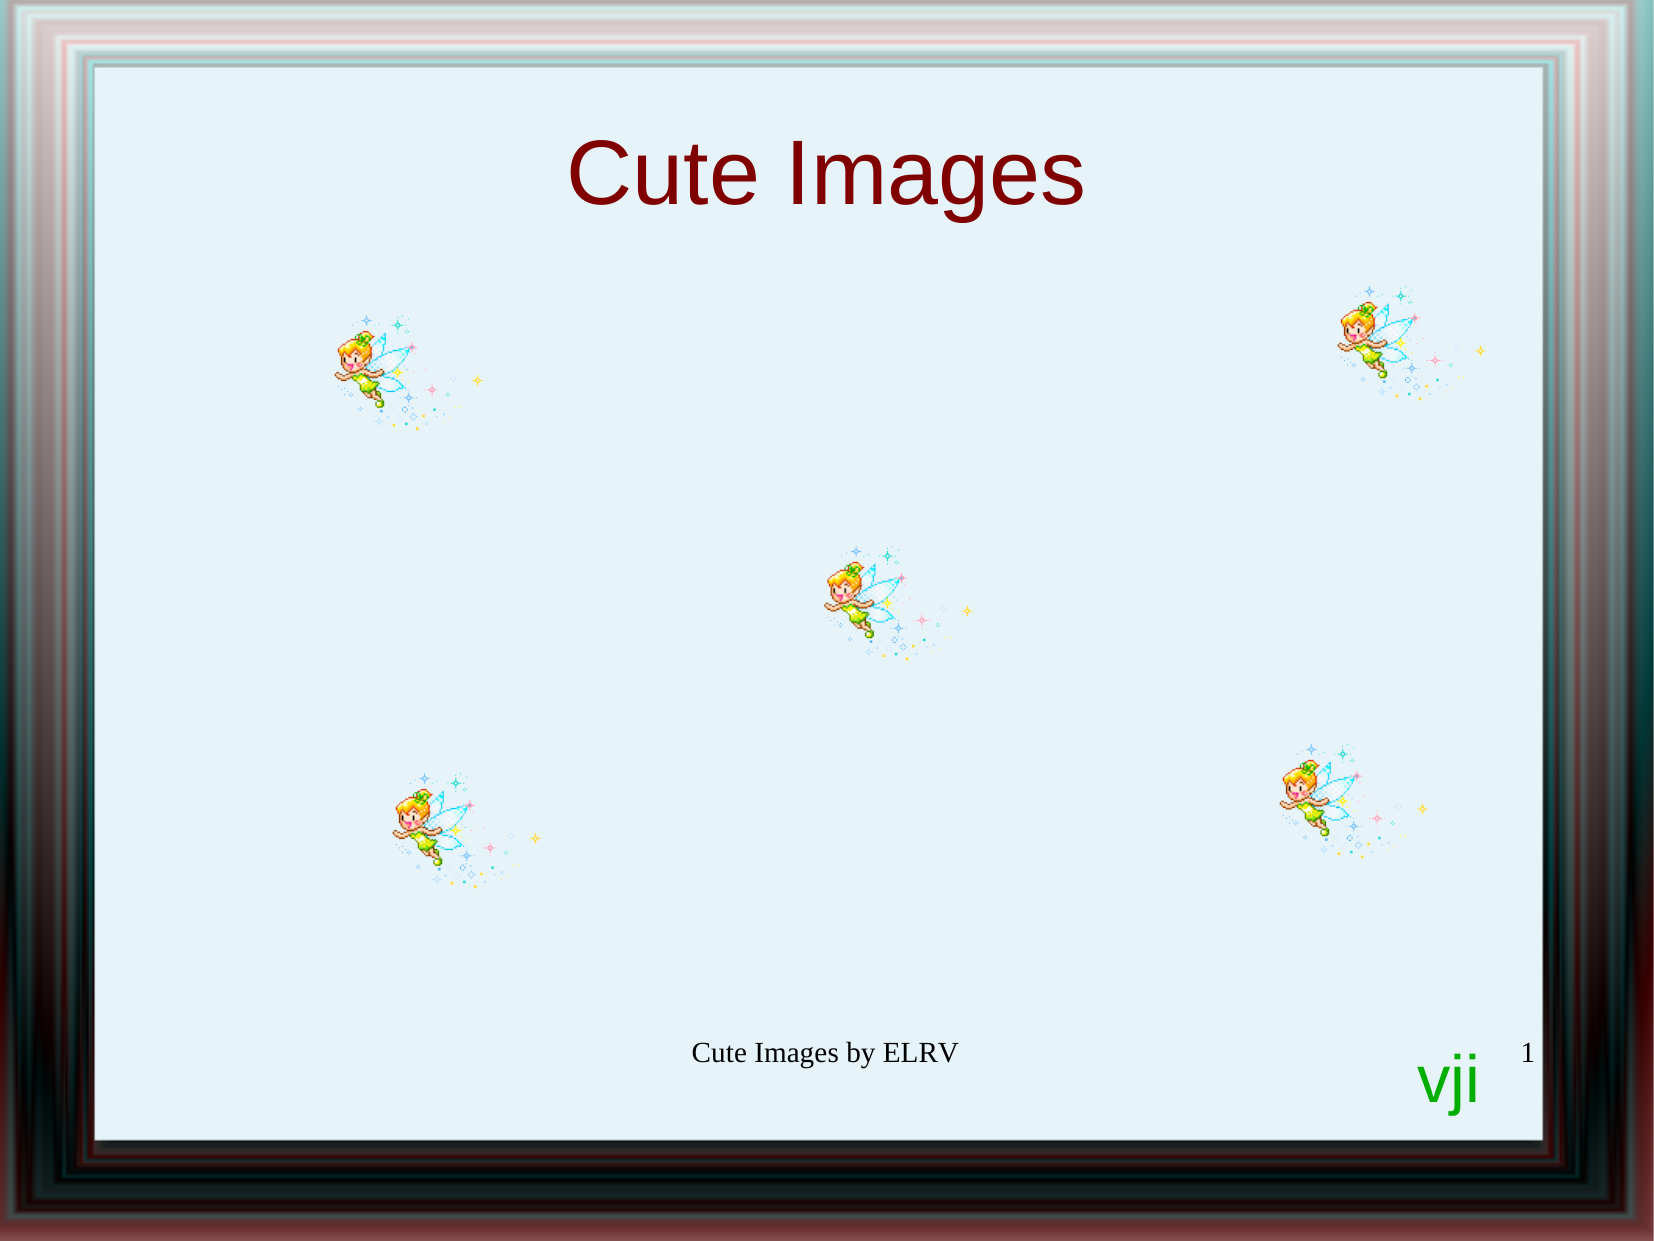

# Cute Images
Cute Images by ELRV
1
vji